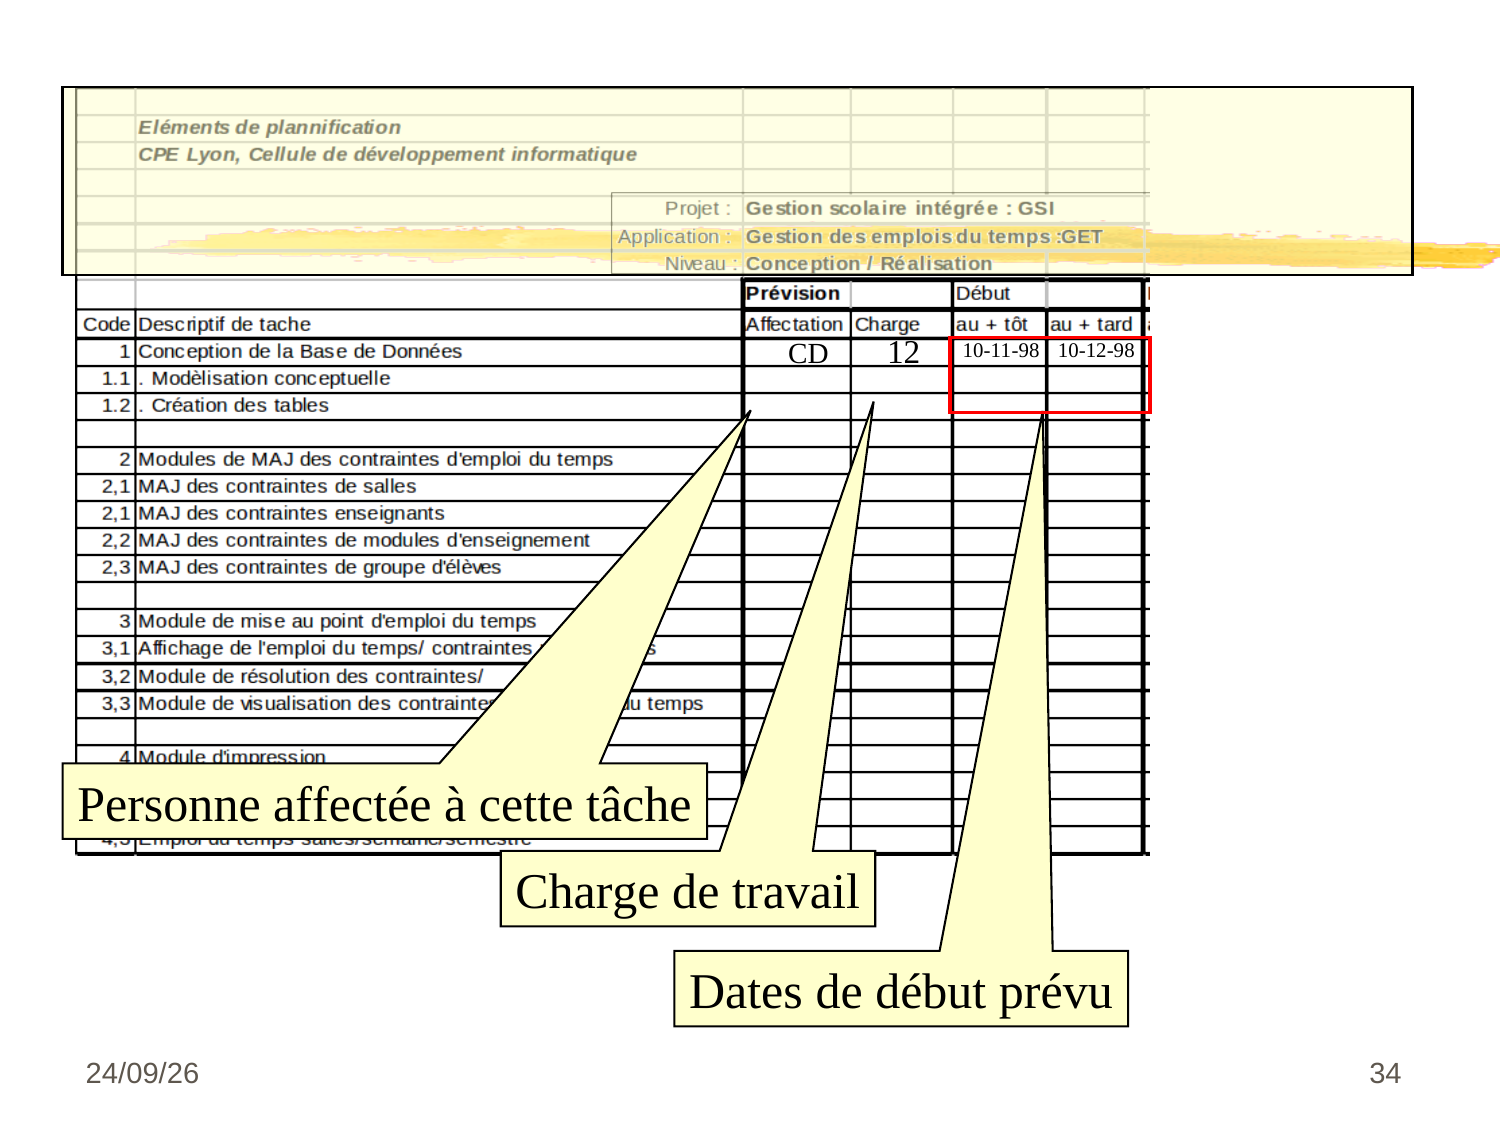

12
CD
10-11-98
10-12-98
Personne affectée à cette tâche
Charge de travail
Dates de début prévu